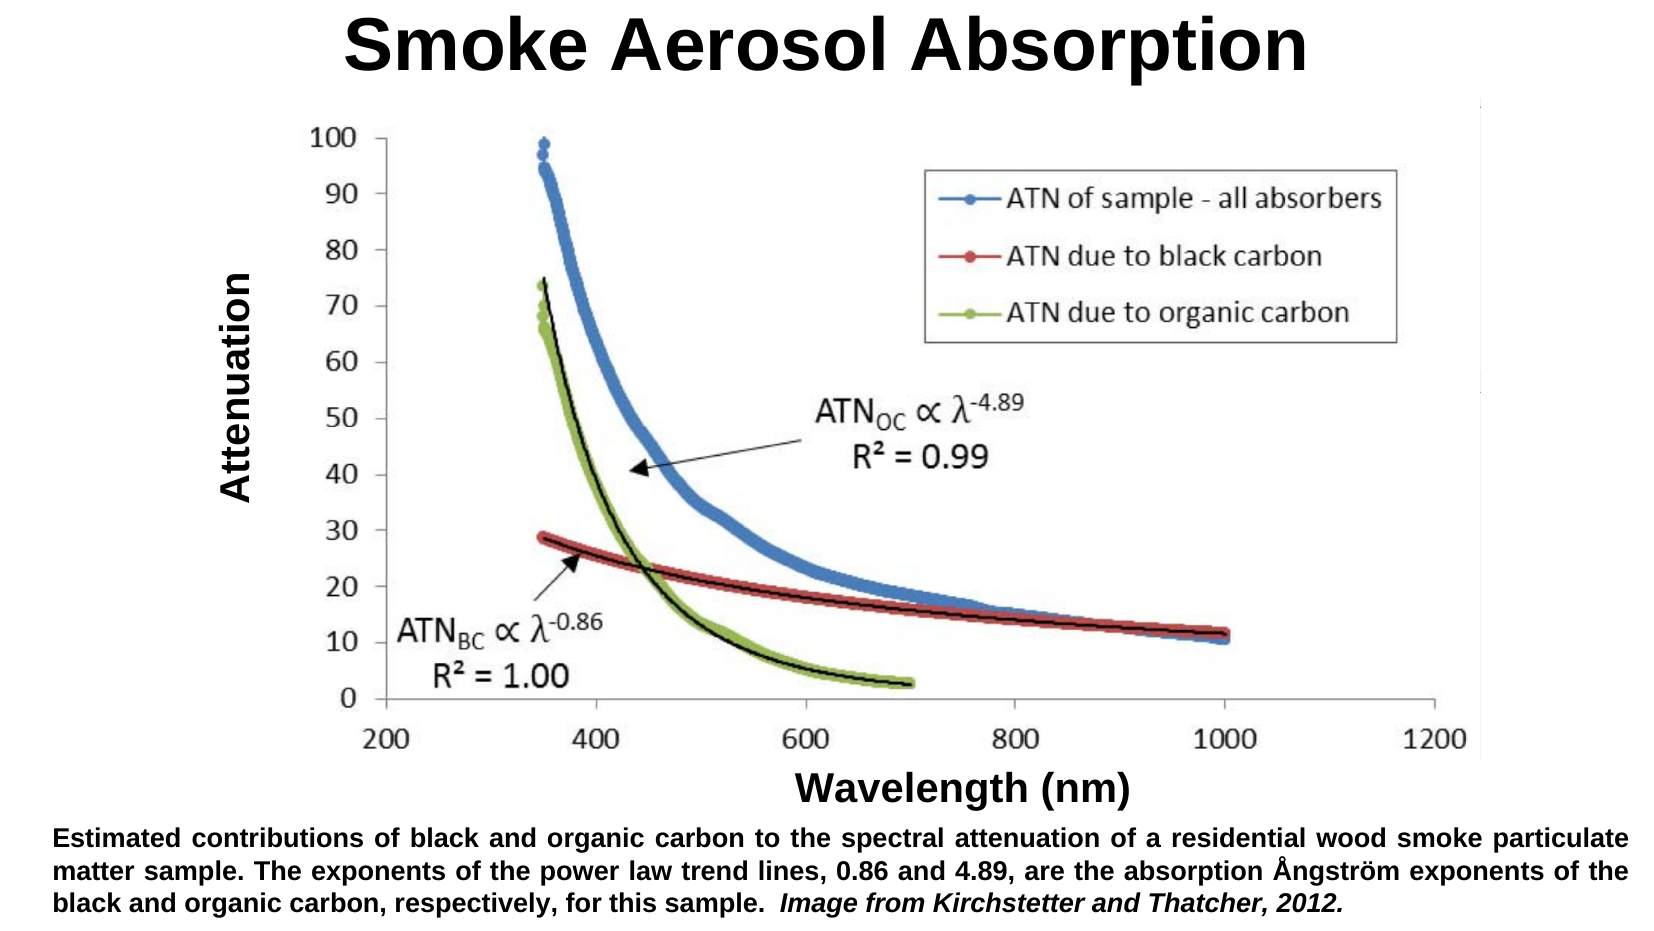

# Smoke Aerosol Absorption
Attenuation
Wavelength (nm)
Estimated contributions of black and organic carbon to the spectral attenuation of a residential wood smoke particulate matter sample. The exponents of the power law trend lines, 0.86 and 4.89, are the absorption Ångström exponents of the black and organic carbon, respectively, for this sample. Image from Kirchstetter and Thatcher, 2012.